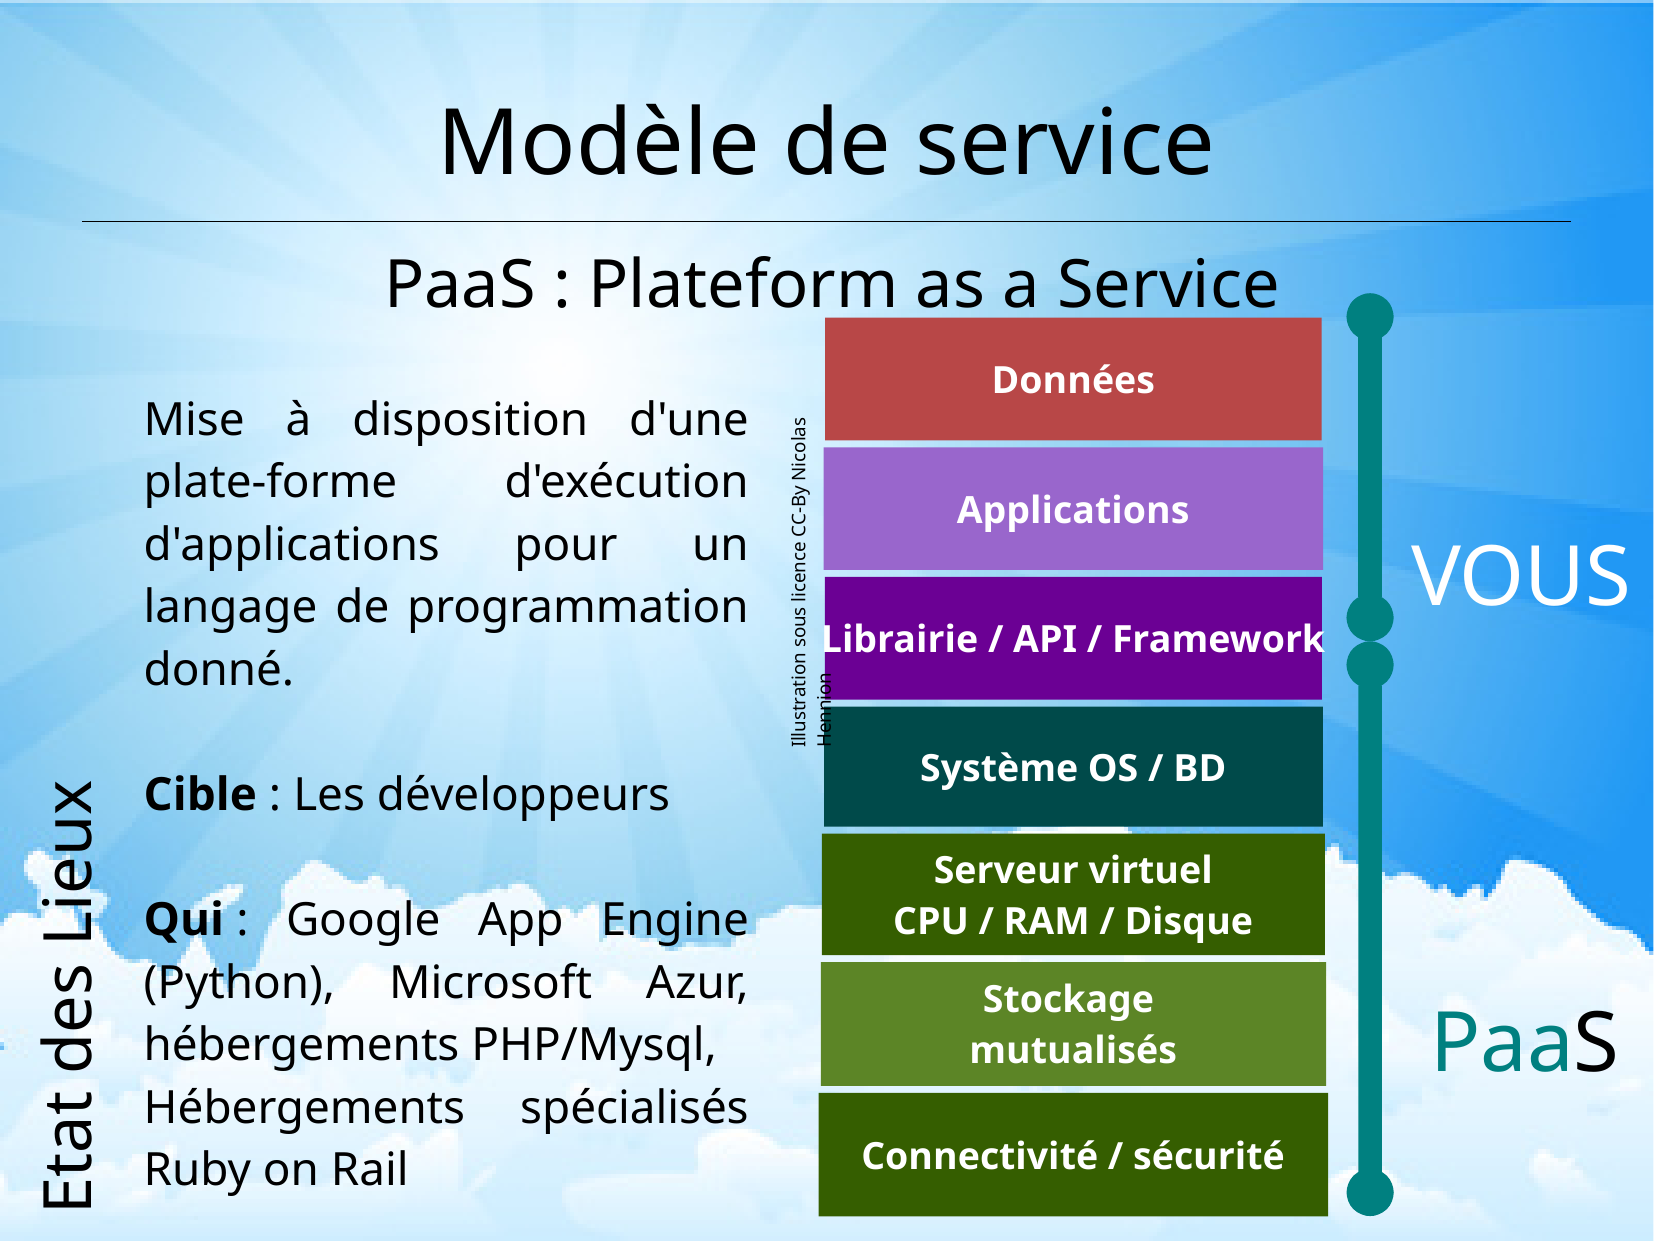

# Modèle de service
PaaS : Plateform as a Service
Données
Mise à disposition d'une plate-forme d'exécution d'applications pour un langage de programmation donné.
Cible : Les développeurs
Qui : Google App Engine (Python), Microsoft Azur, hébergements PHP/Mysql,
Hébergements spécialisés Ruby on Rail
Applications
Illustration sous licence CC-By Nicolas Hennion
VOUS
Librairie / API / Framework
Système OS / BD
Serveur virtuel
CPU / RAM / Disque
Etat des Lieux
Stockage
mutualisés
PaaS
Connectivité / sécurité